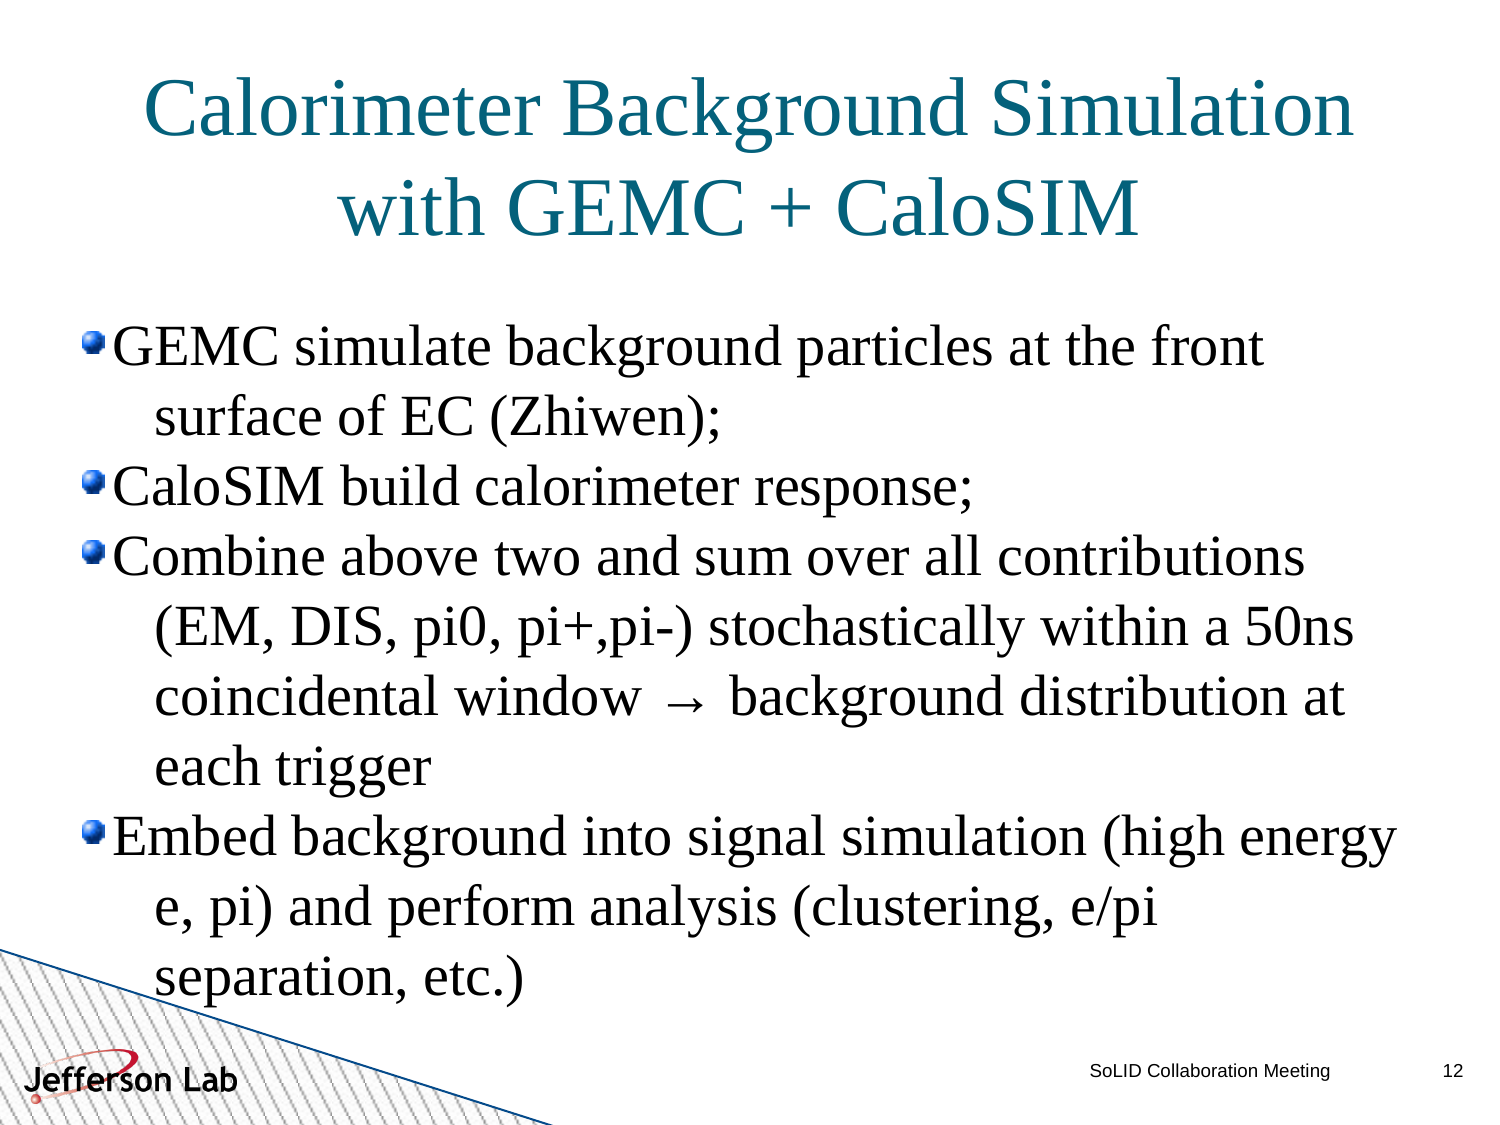

Calorimeter Background Simulation with GEMC + CaloSIM
GEMC simulate background particles at the front surface of EC (Zhiwen);
CaloSIM build calorimeter response;
Combine above two and sum over all contributions (EM, DIS, pi0, pi+,pi-) stochastically within a 50ns coincidental window → background distribution at each trigger
Embed background into signal simulation (high energy e, pi) and perform analysis (clustering, e/pi separation, etc.)
SoLID Collaboration Meeting